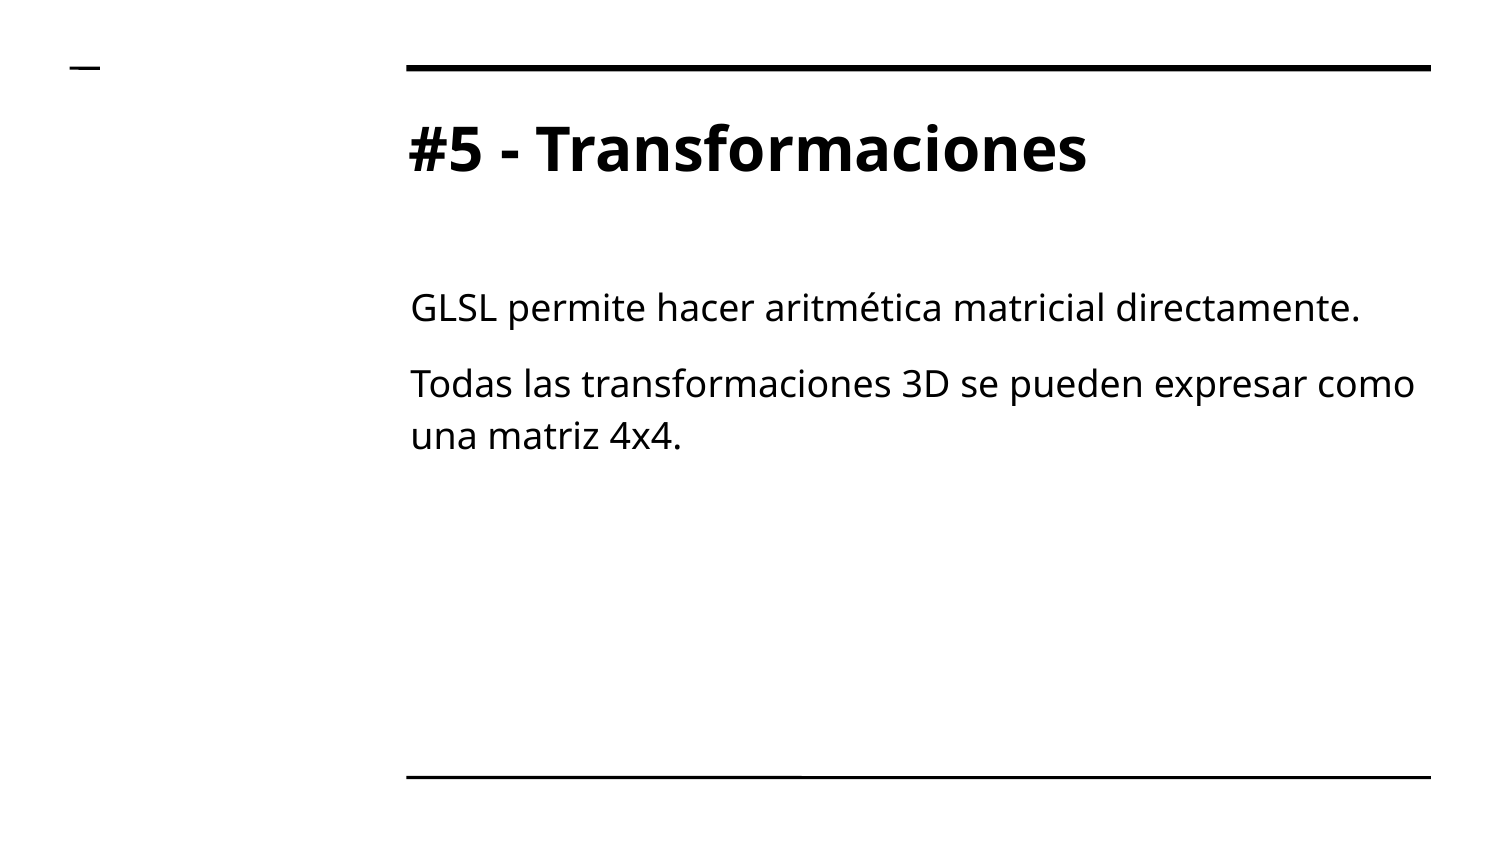

# #5 - Transformaciones
GLSL permite hacer aritmética matricial directamente.
Todas las transformaciones 3D se pueden expresar como una matriz 4x4.